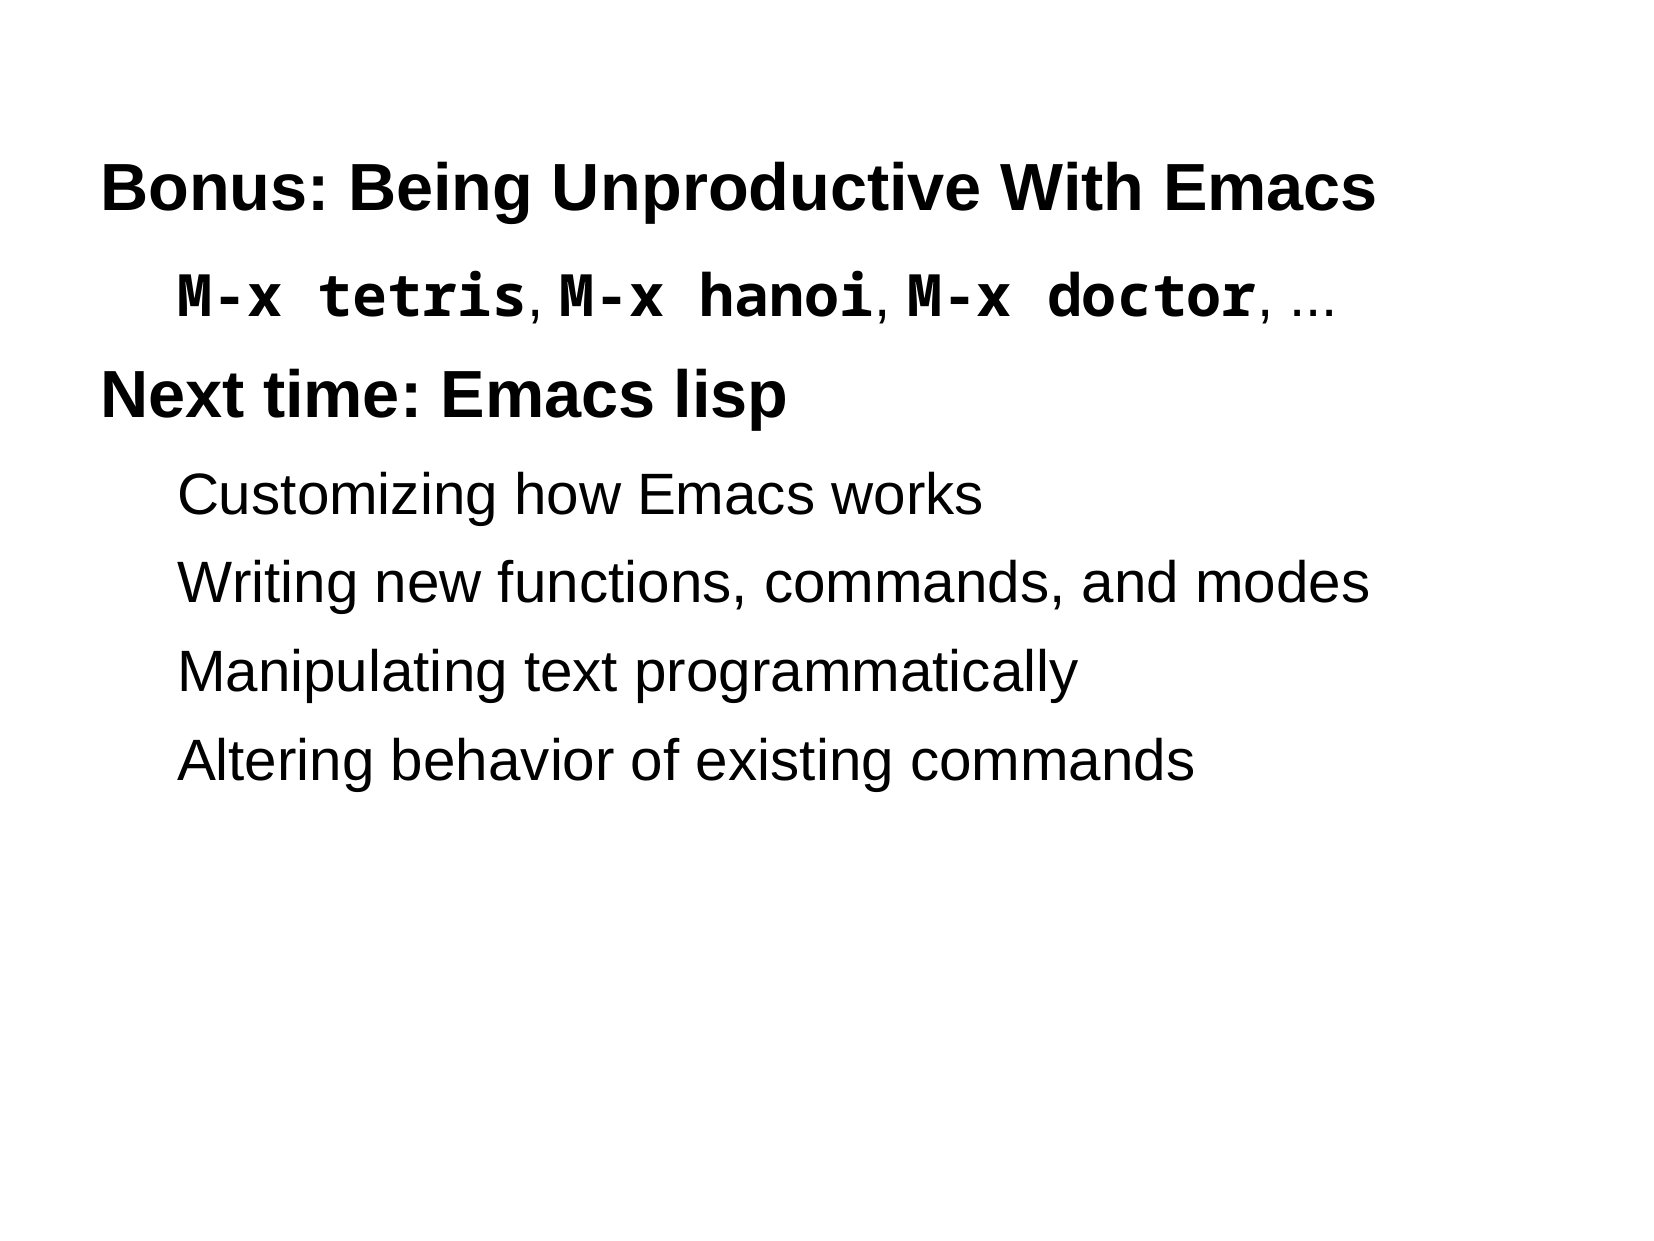

# Bonus: Being Unproductive With Emacs
M-x tetris, M-x hanoi, M-x doctor, ...
Next time: Emacs lisp
Customizing how Emacs works
Writing new functions, commands, and modes
Manipulating text programmatically
Altering behavior of existing commands